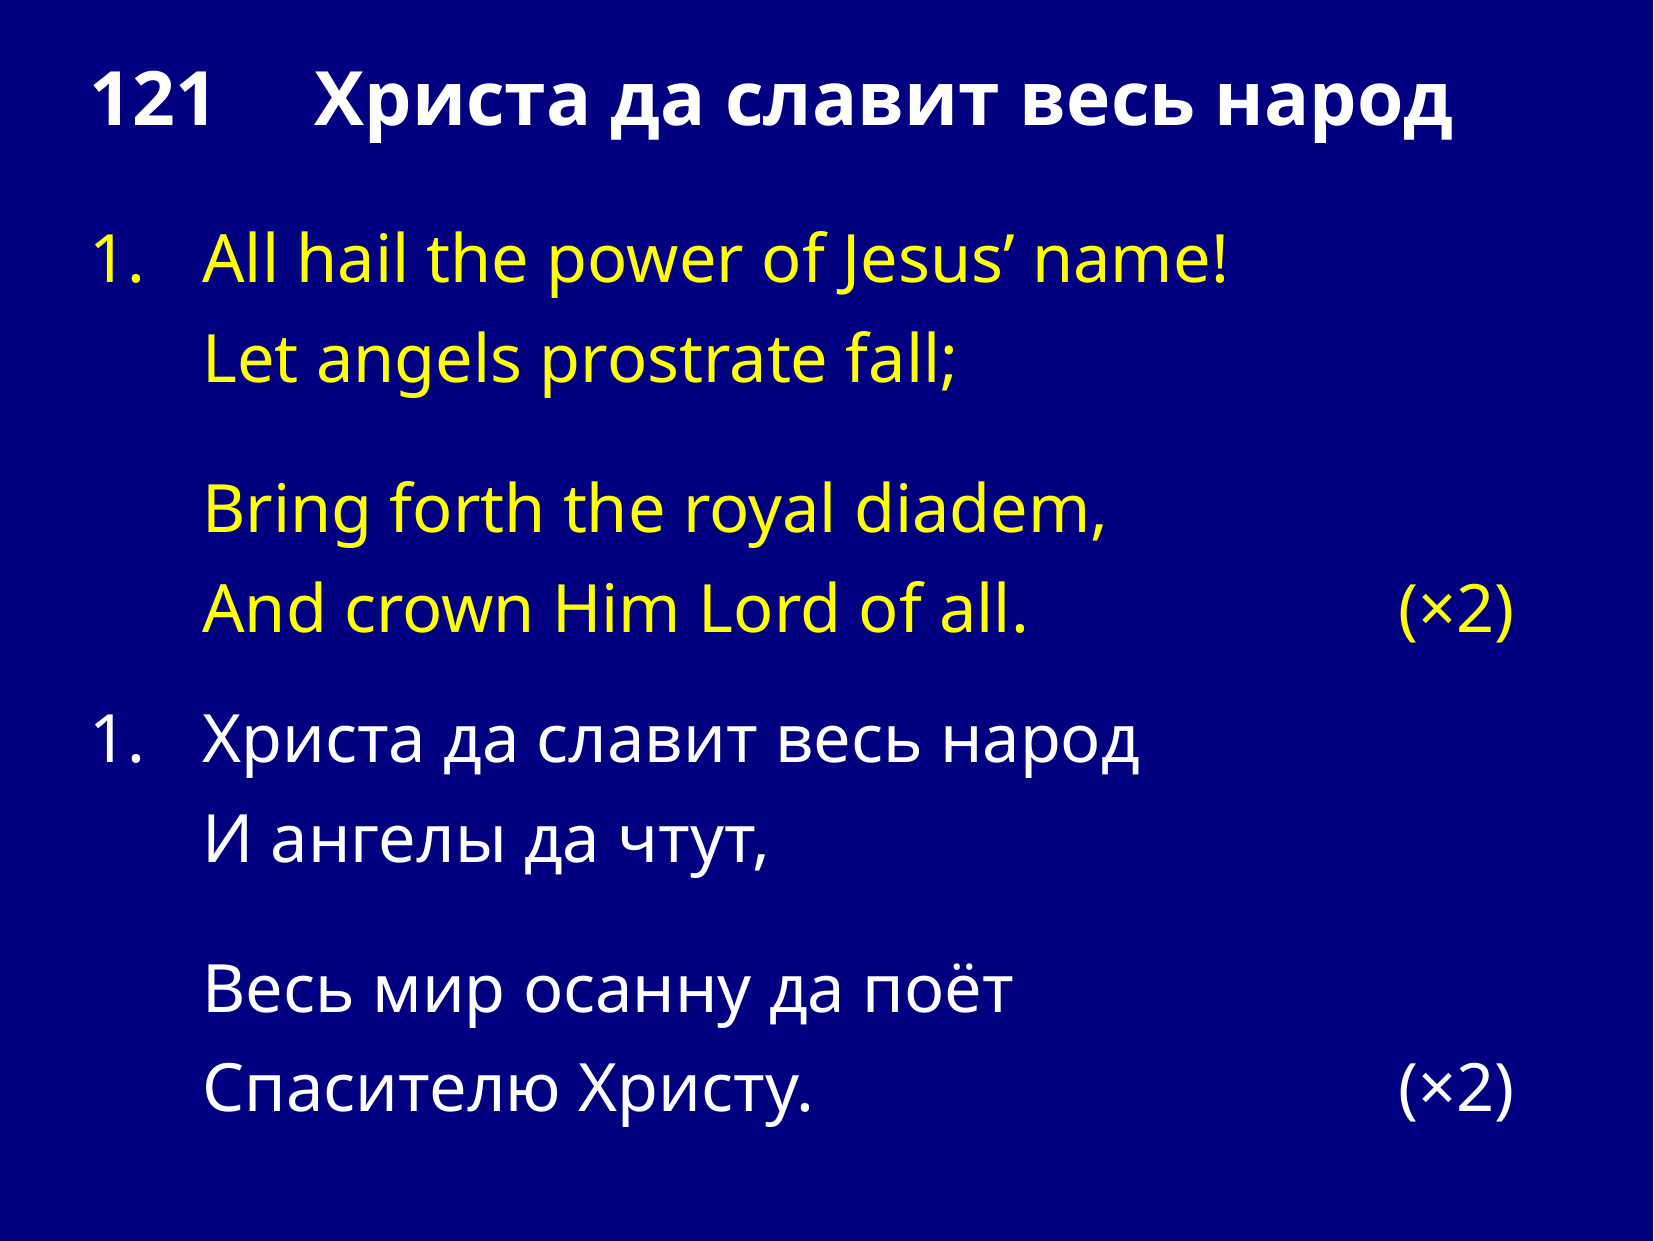

121	Христа да славит весь народ
1.	All hail the power of Jesus’ name!
	Let angels prostrate fall;
	Bring forth the royal diadem,
	And crown Him Lord of all.	(×2)
1.	Христа да славит весь народ
	И ангелы да чтут,
	Весь мир осанну да поёт
	Спасителю Христу.	(×2)